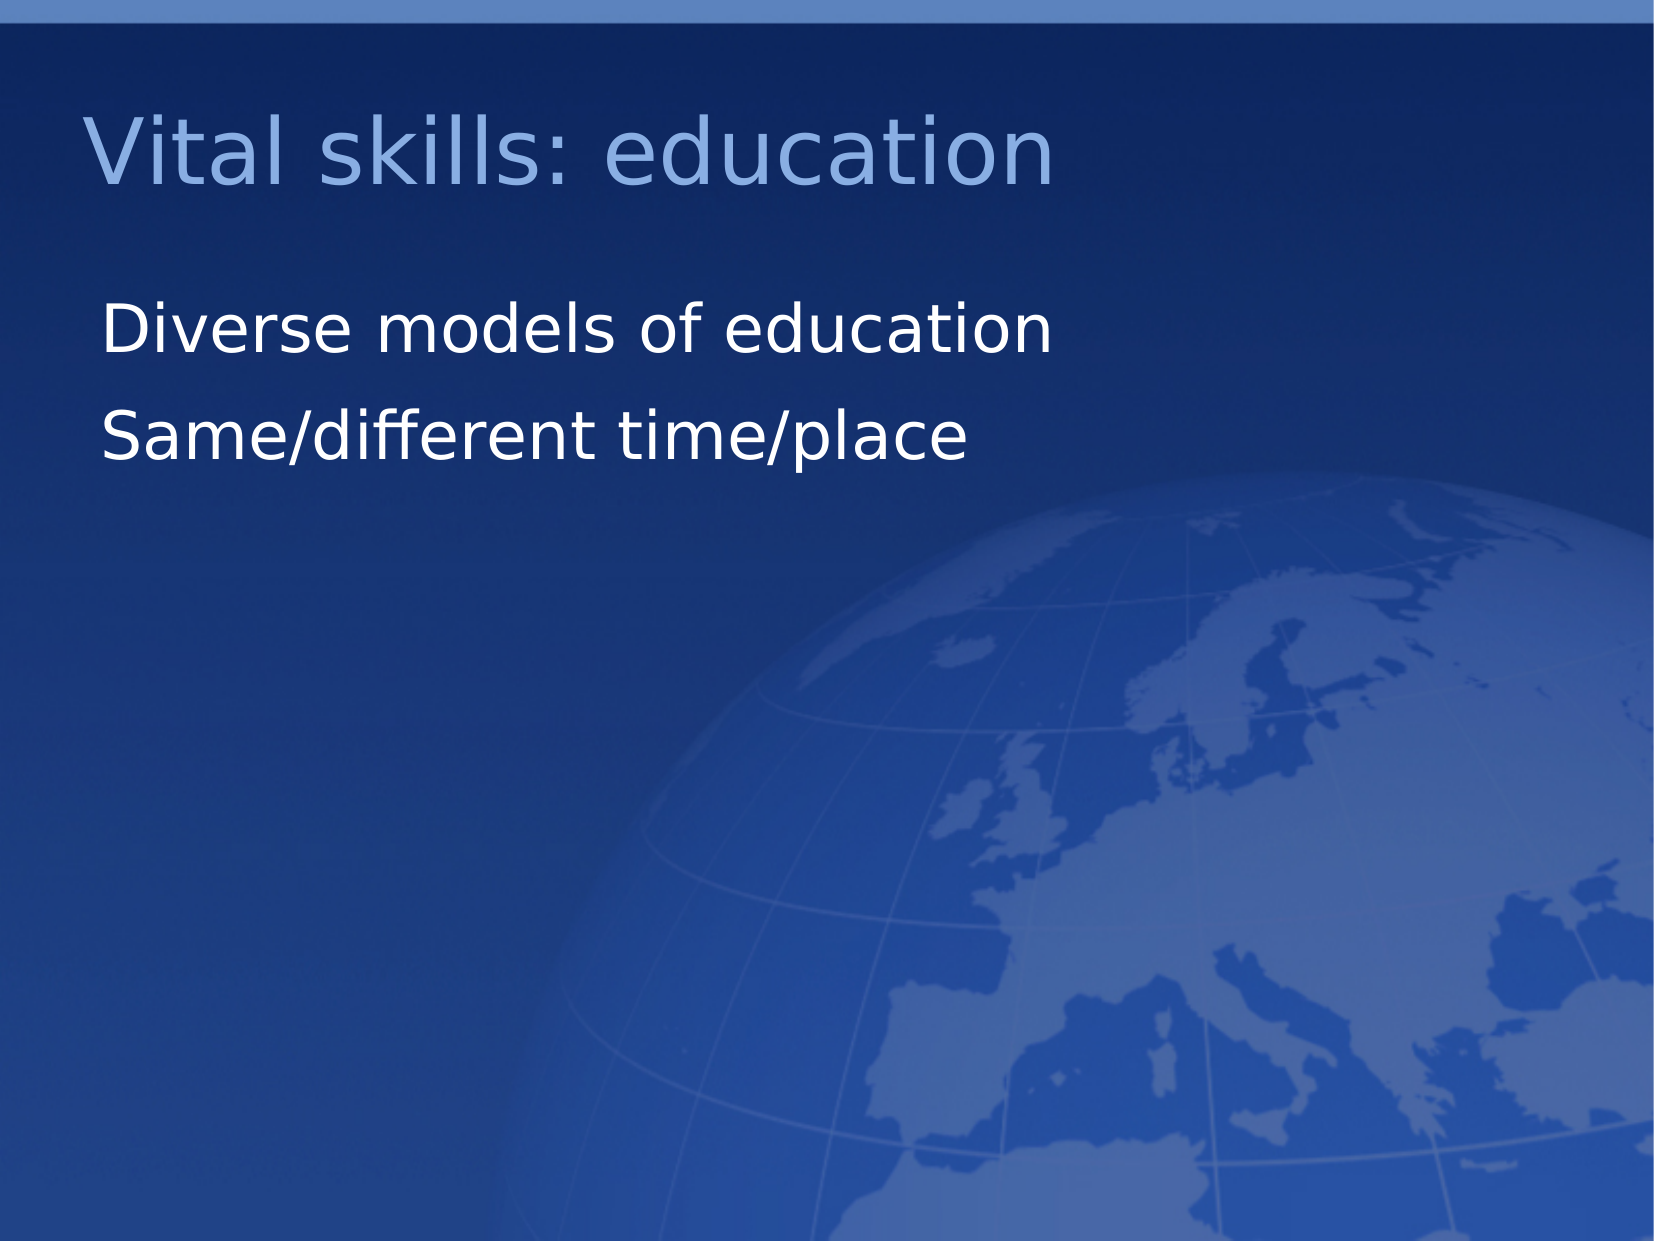

# Vital skills: education
Diverse models of education
Same/different time/place